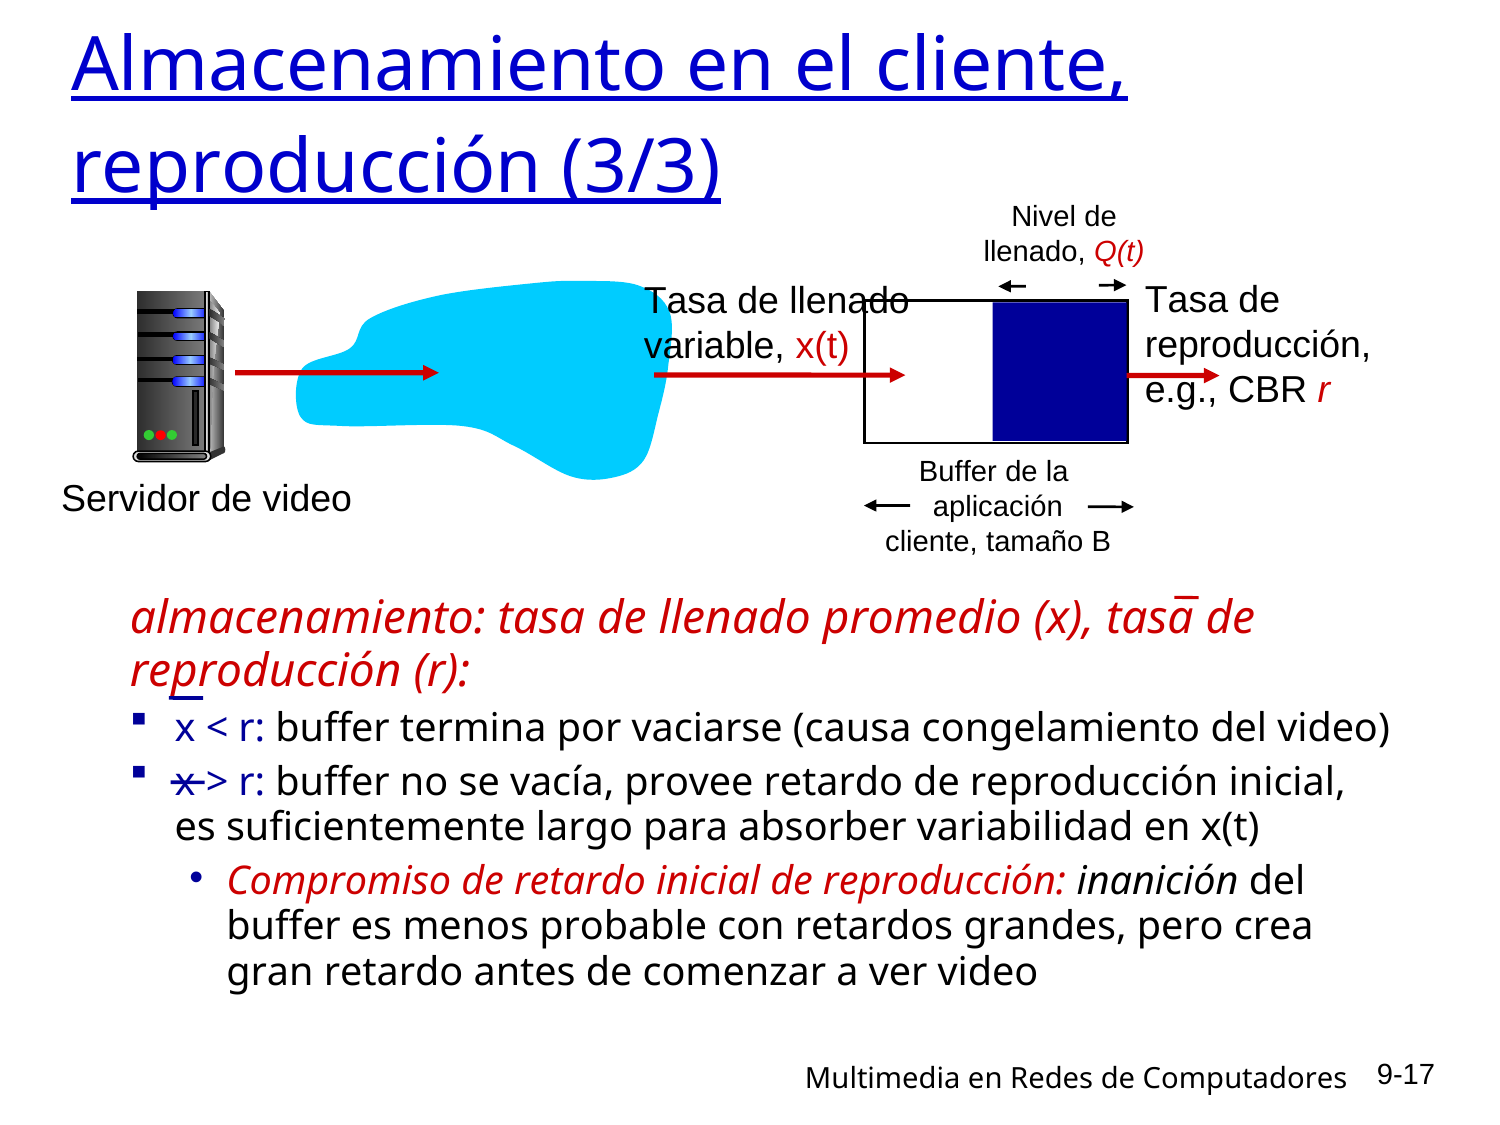

# Almacenamiento en el cliente, reproducción (3/3)
Nivel de llenado, Q(t)
Tasa de
reproducción,
e.g., CBR r
Tasa de llenado
variable, x(t)
Buffer de la aplicación
cliente, tamaño B
Servidor de video
almacenamiento: tasa de llenado promedio (x), tasa de reproducción (r):
x < r: buffer termina por vaciarse (causa congelamiento del video)
x > r: buffer no se vacía, provee retardo de reproducción inicial, es suficientemente largo para absorber variabilidad en x(t)
Compromiso de retardo inicial de reproducción: inanición del buffer es menos probable con retardos grandes, pero crea gran retardo antes de comenzar a ver video
17